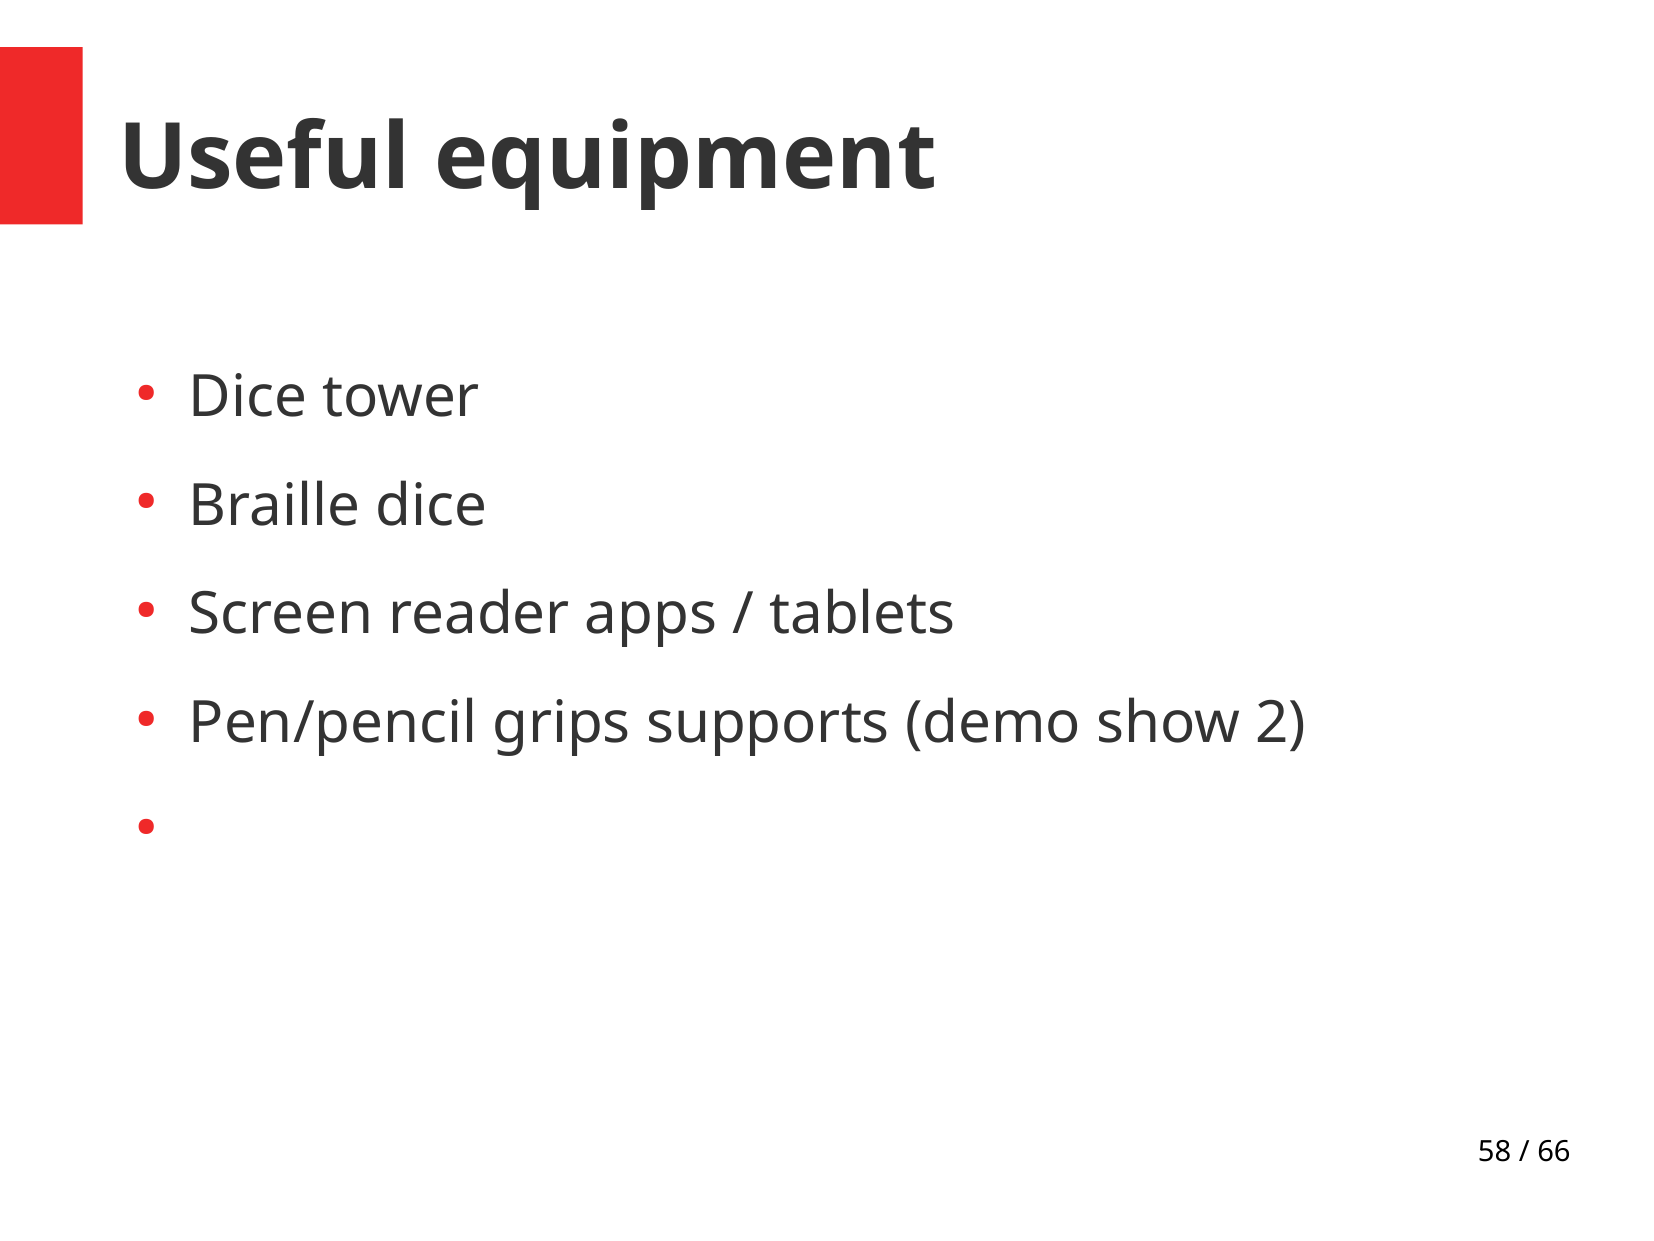

# Useful equipment
Dice tower
Braille dice
Screen reader apps / tablets
Pen/pencil grips supports (demo show 2)
58